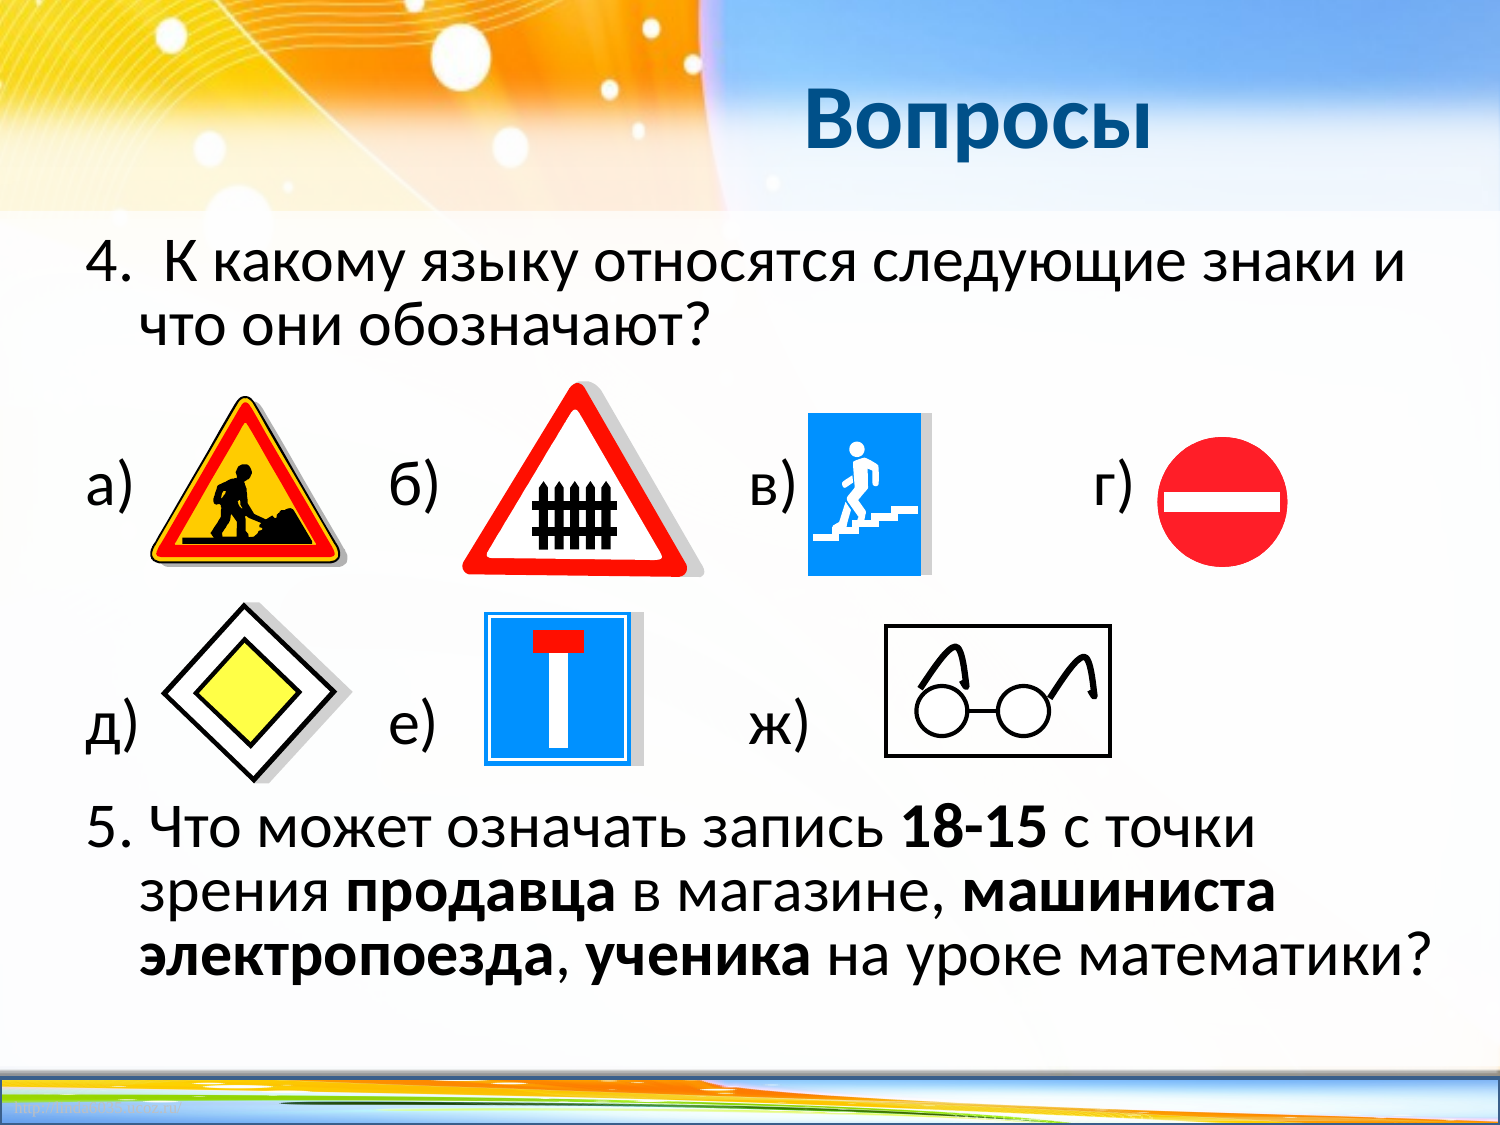

# Вопросы
4. К какому языку относятся следующие знаки и что они обозначают?
а) 		 б) 		 в) 		г)
д) 		 е) 		 ж)
5. Что может означать запись 18-15 с точки зрения продавца в магазине, машиниста электропоезда, ученика на уроке математики?